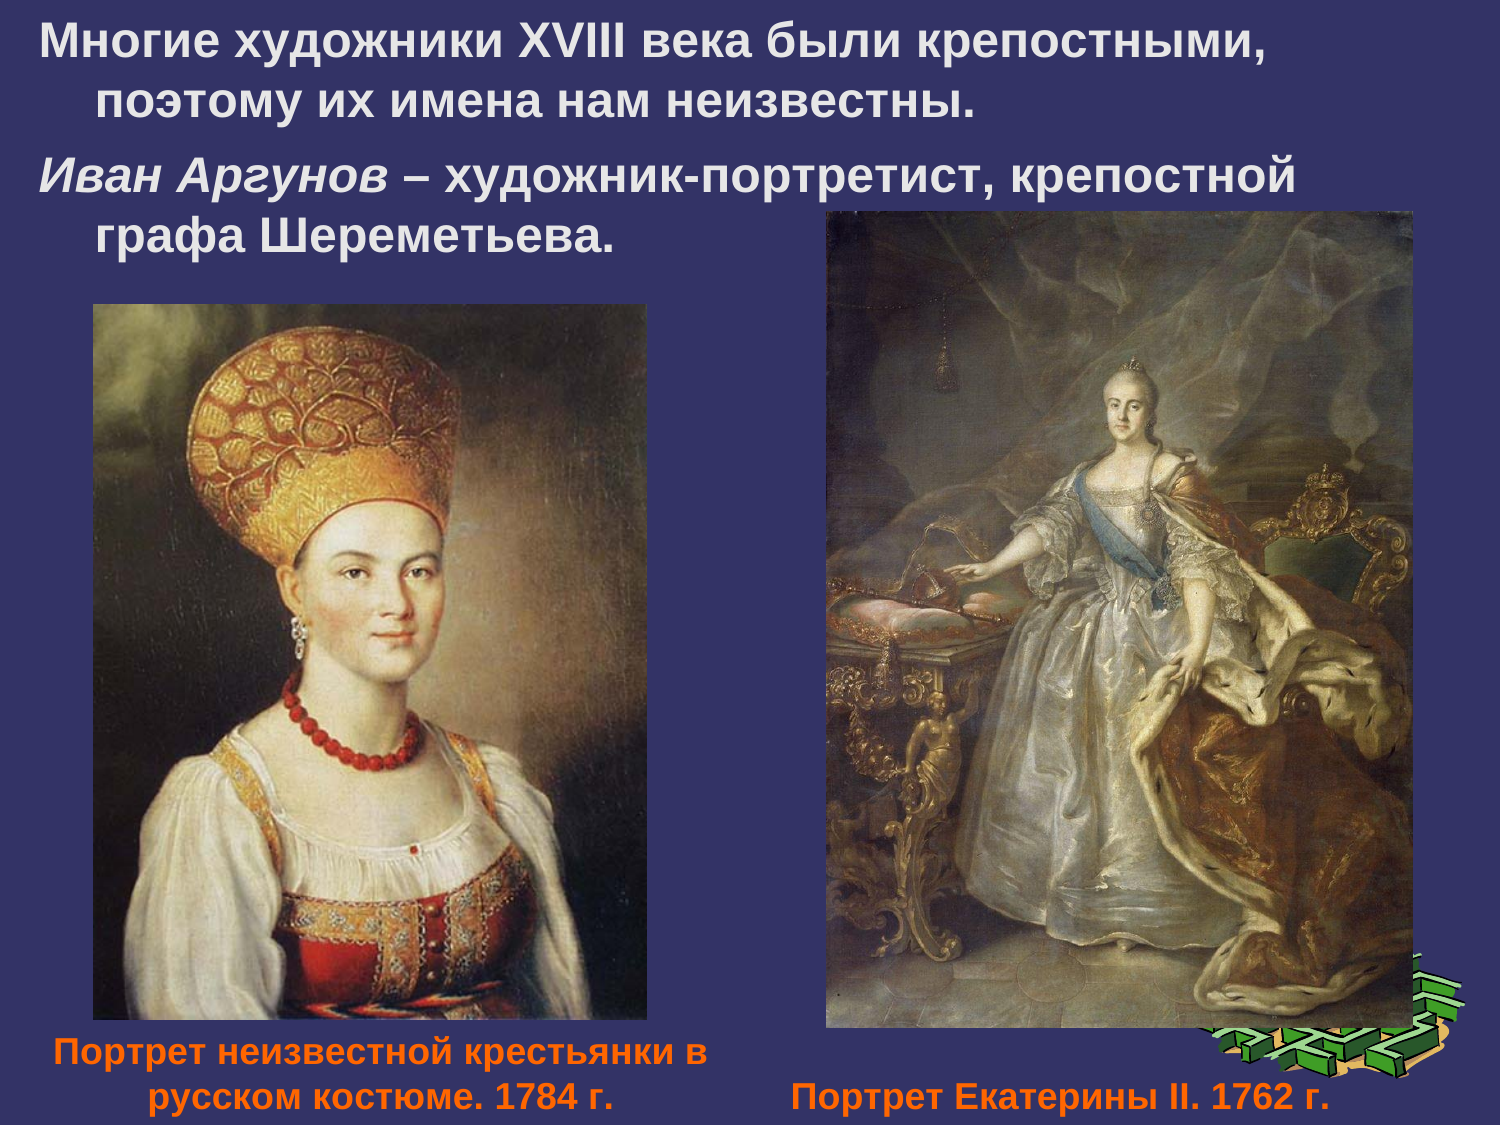

# Многие художники XVIII века были крепостными, поэтому их имена нам неизвестны.
Иван Аргунов – художник-портретист, крепостной графа Шереметьева.
Портрет неизвестной крестьянки в русском костюме. 1784 г.
Портрет Екатерины II. 1762 г.